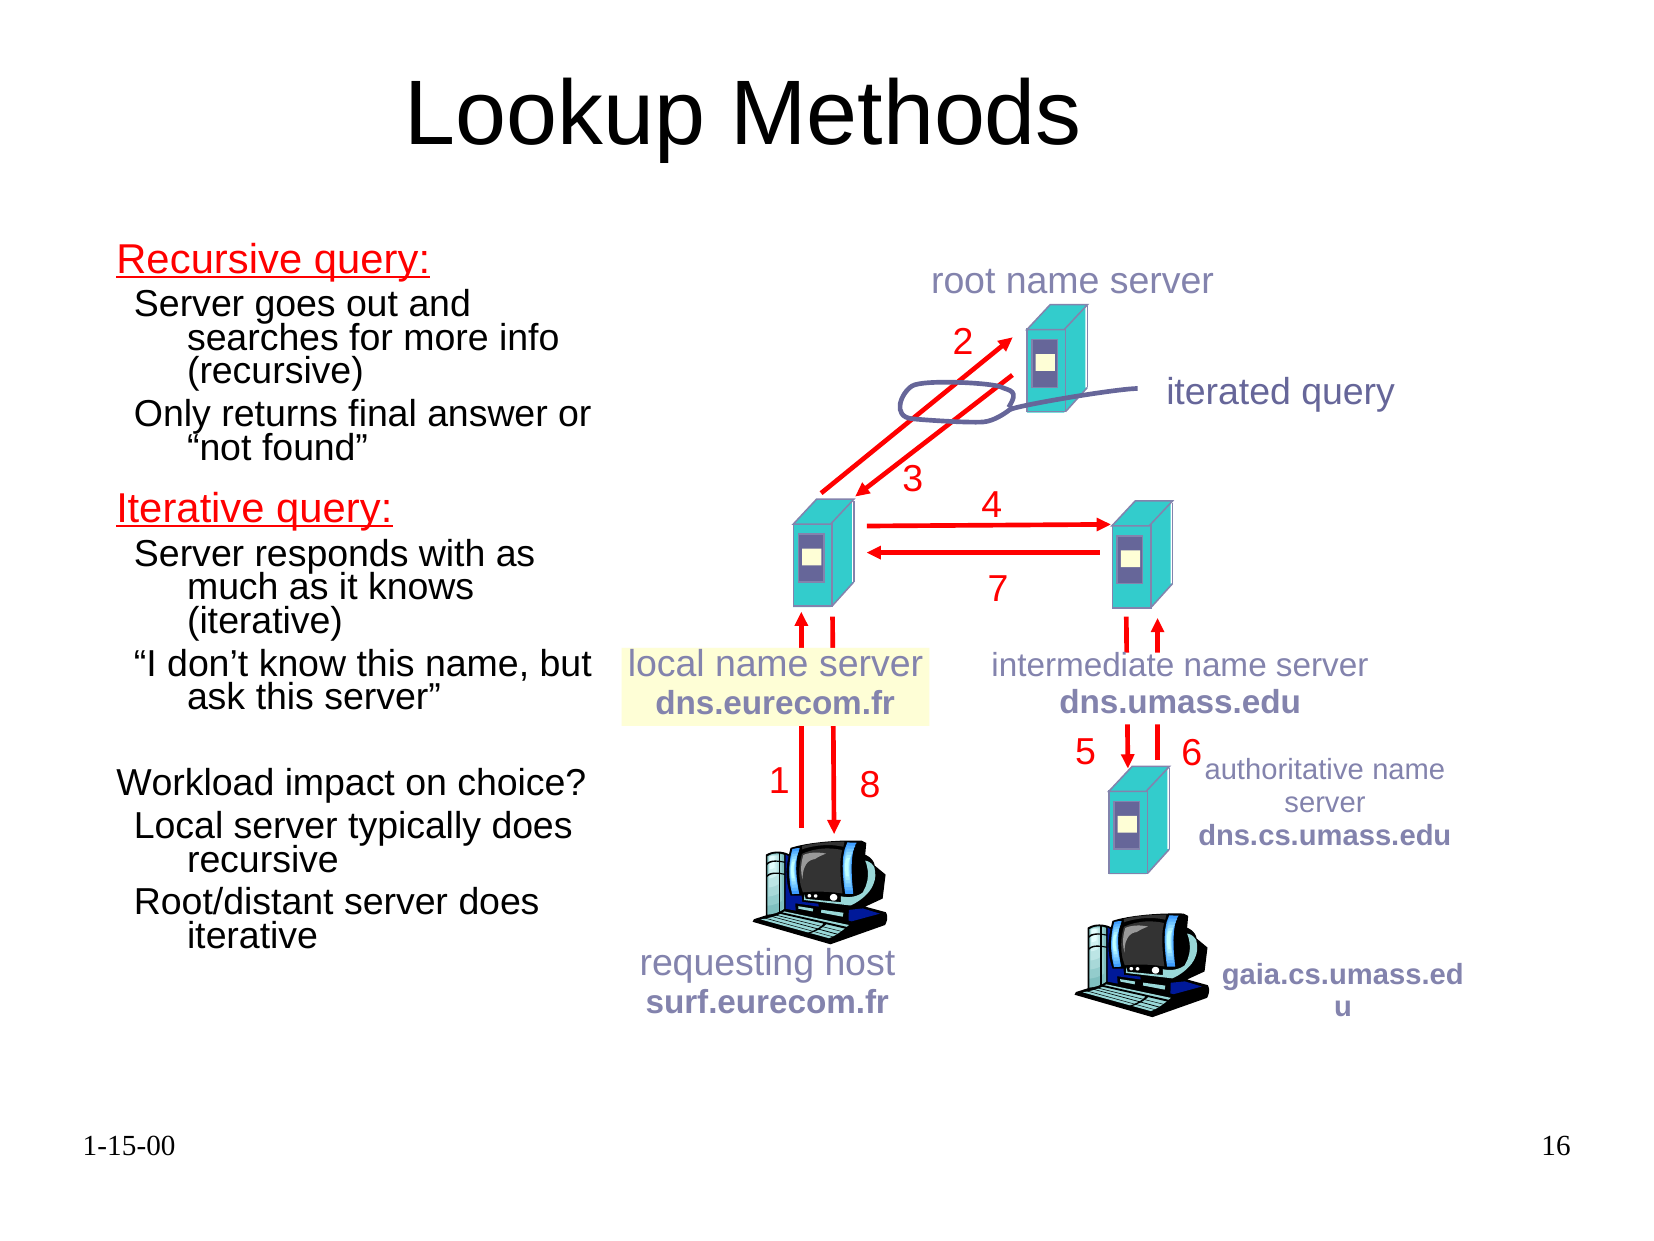

# Lookup Methods
Recursive query:
Server goes out and searches for more info (recursive)
Only returns final answer or “not found”
Iterative query:
Server responds with as much as it knows (iterative)
“I don’t know this name, but ask this server”
Workload impact on choice?
Local server typically does recursive
Root/distant server does iterative
root name server
2
iterated query
3
4
7
local name server
dns.eurecom.fr
intermediate name server
dns.umass.edu
5
6
authoritative name server
dns.cs.umass.edu
1
8
requesting host
surf.eurecom.fr
gaia.cs.umass.edu
1-15-00
16